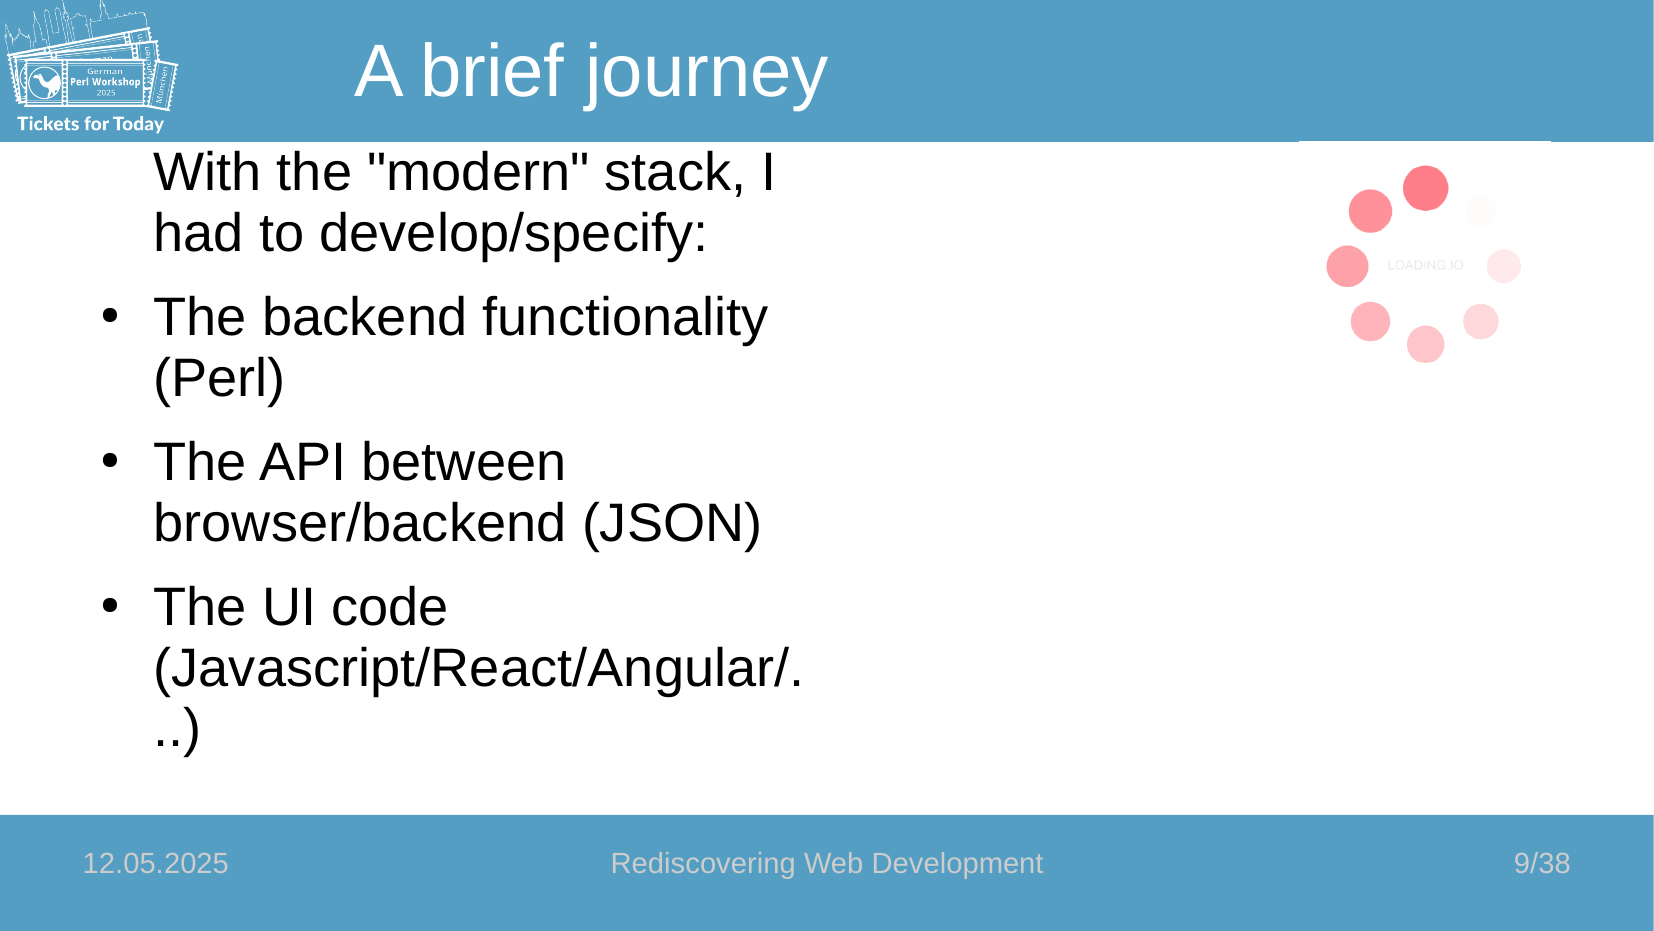

# A brief journey
With the "modern" stack, I had to develop/specify:
The backend functionality (Perl)
The API between browser/backend (JSON)
The UI code (Javascript/React/Angular/...)
08. März 2019
9